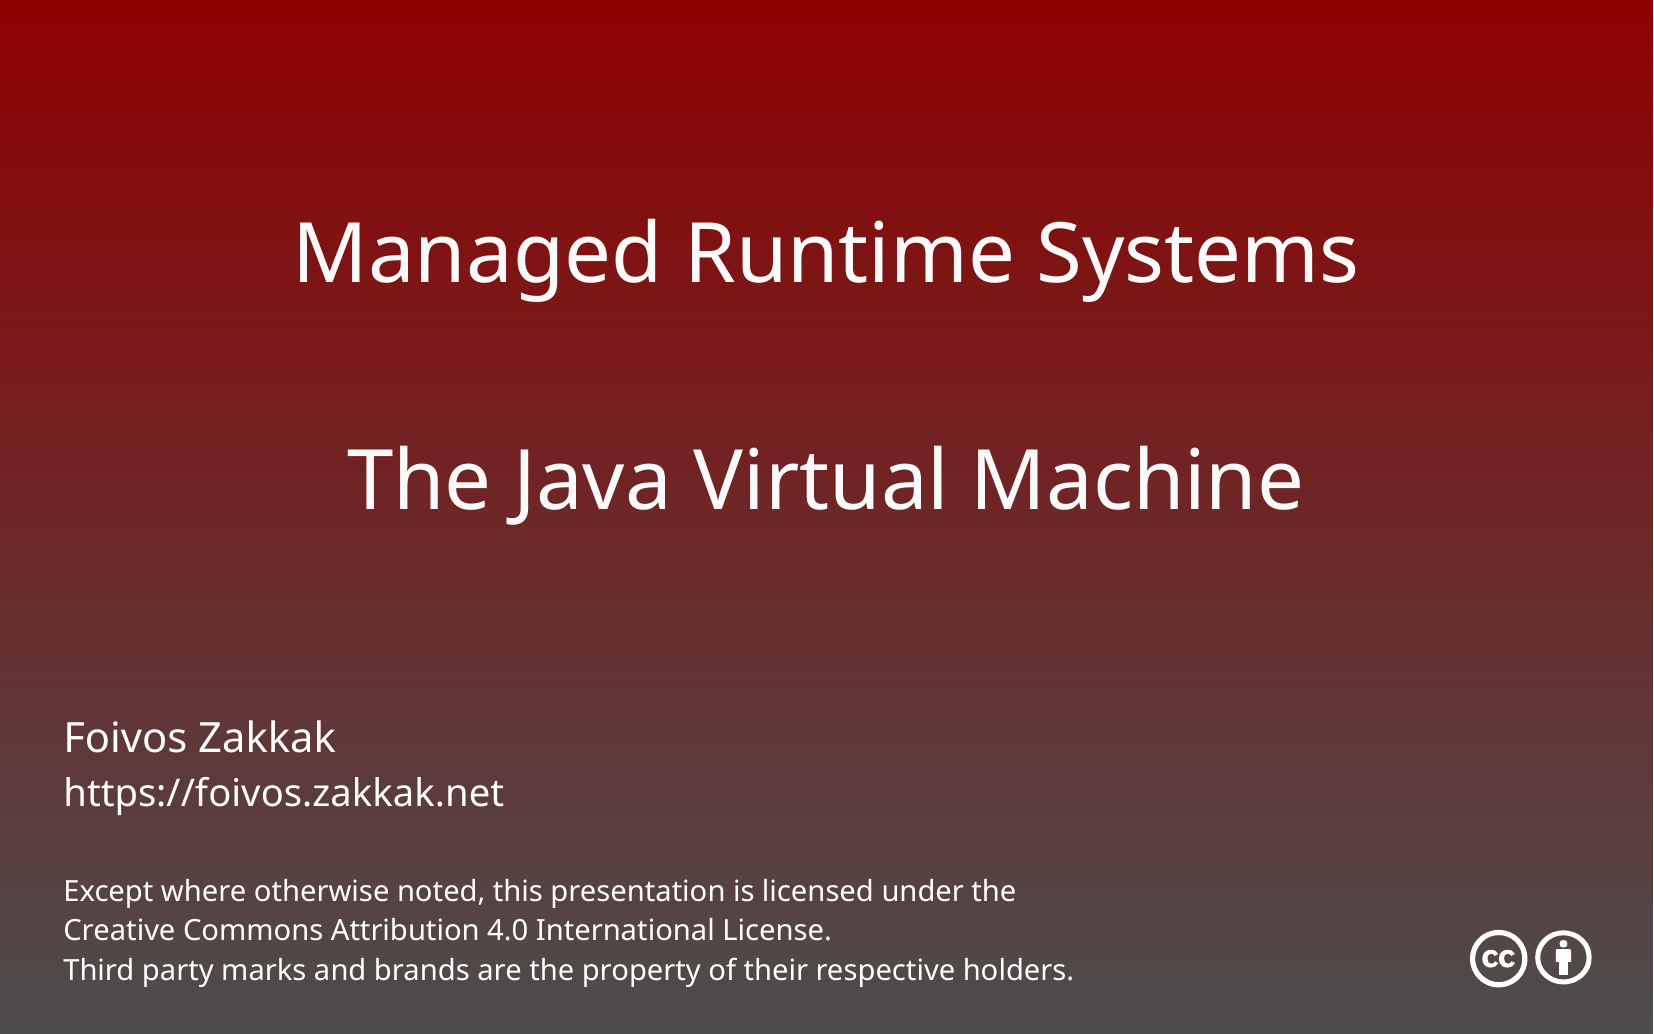

# Managed Runtime Systems The Java Virtual Machine
Foivos Zakkak
https://foivos.zakkak.net
Except where otherwise noted, this presentation is licensed under the
Creative Commons Attribution 4.0 International License.
Third party marks and brands are the property of their respective holders.